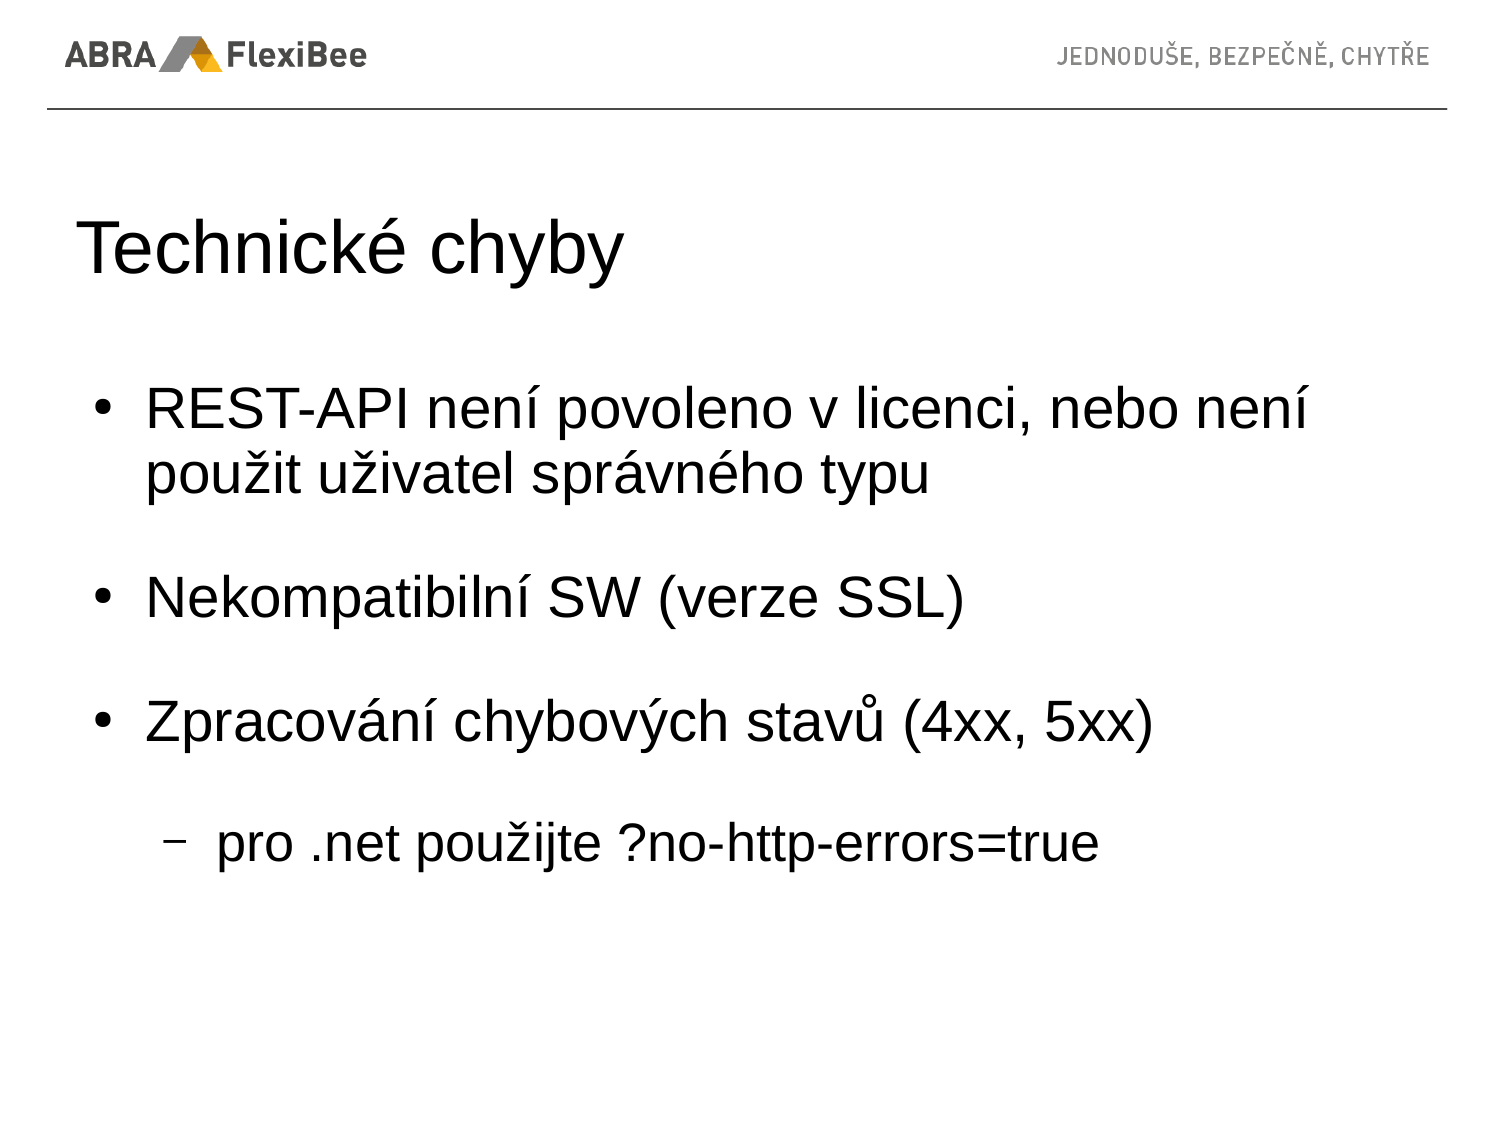

# Technické chyby
REST-API není povoleno v licenci, nebo není použit uživatel správného typu
Nekompatibilní SW (verze SSL)
Zpracování chybových stavů (4xx, 5xx)
pro .net použijte ?no-http-errors=true